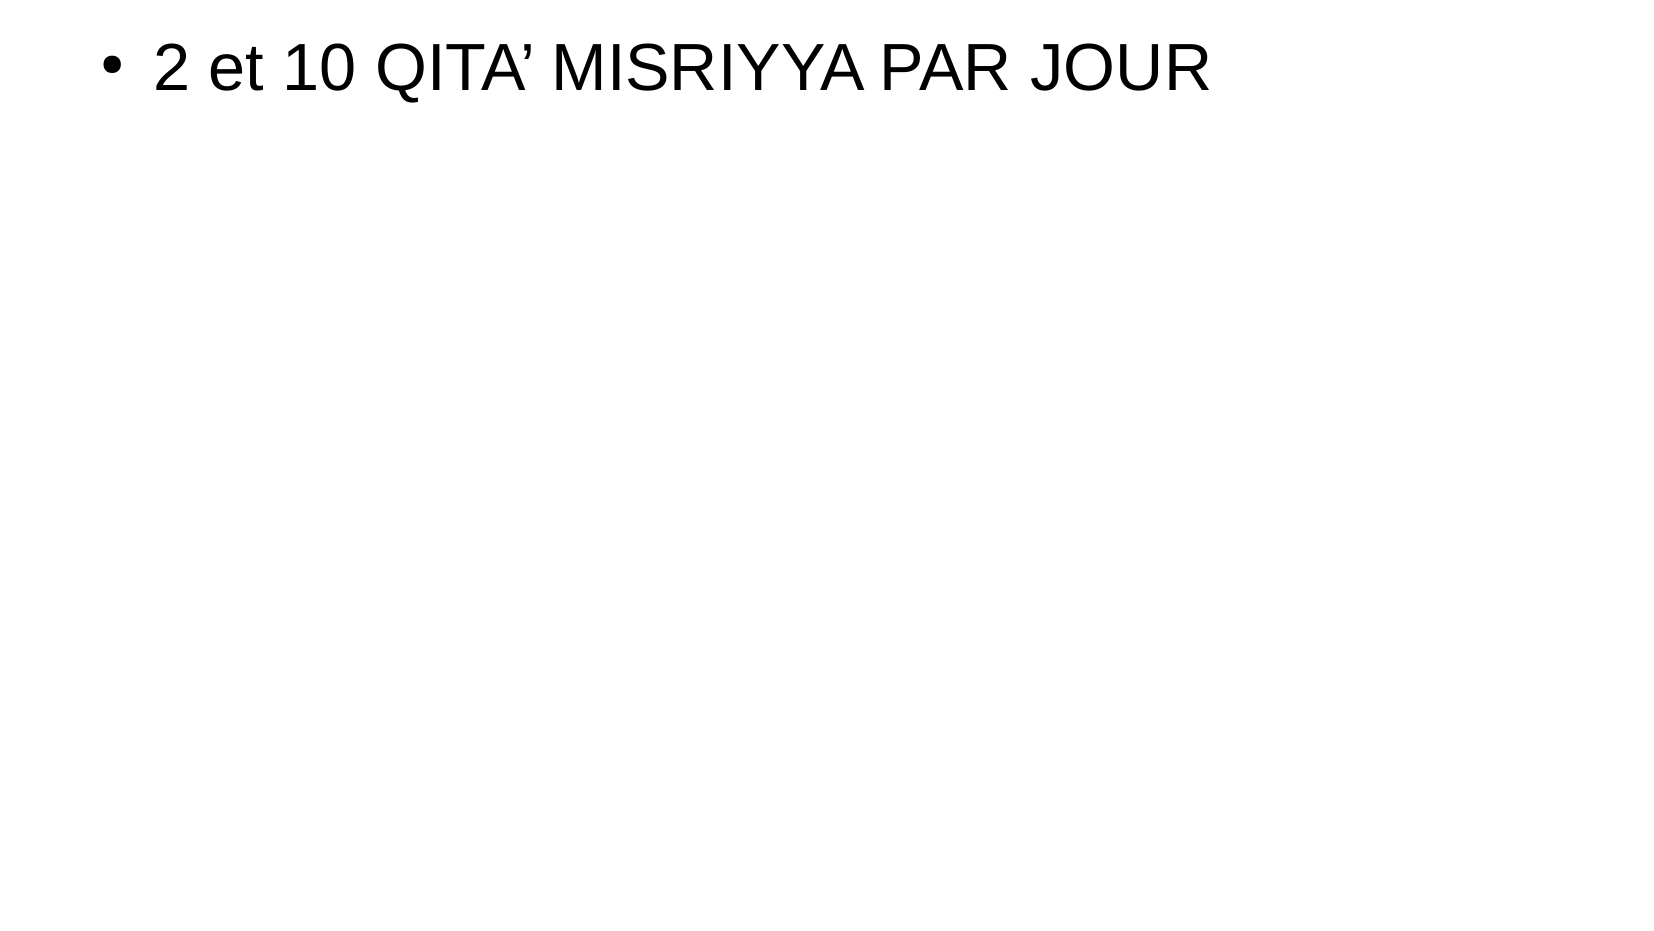

# 2 et 10 QITA’ MISRIYYA PAR JOUR